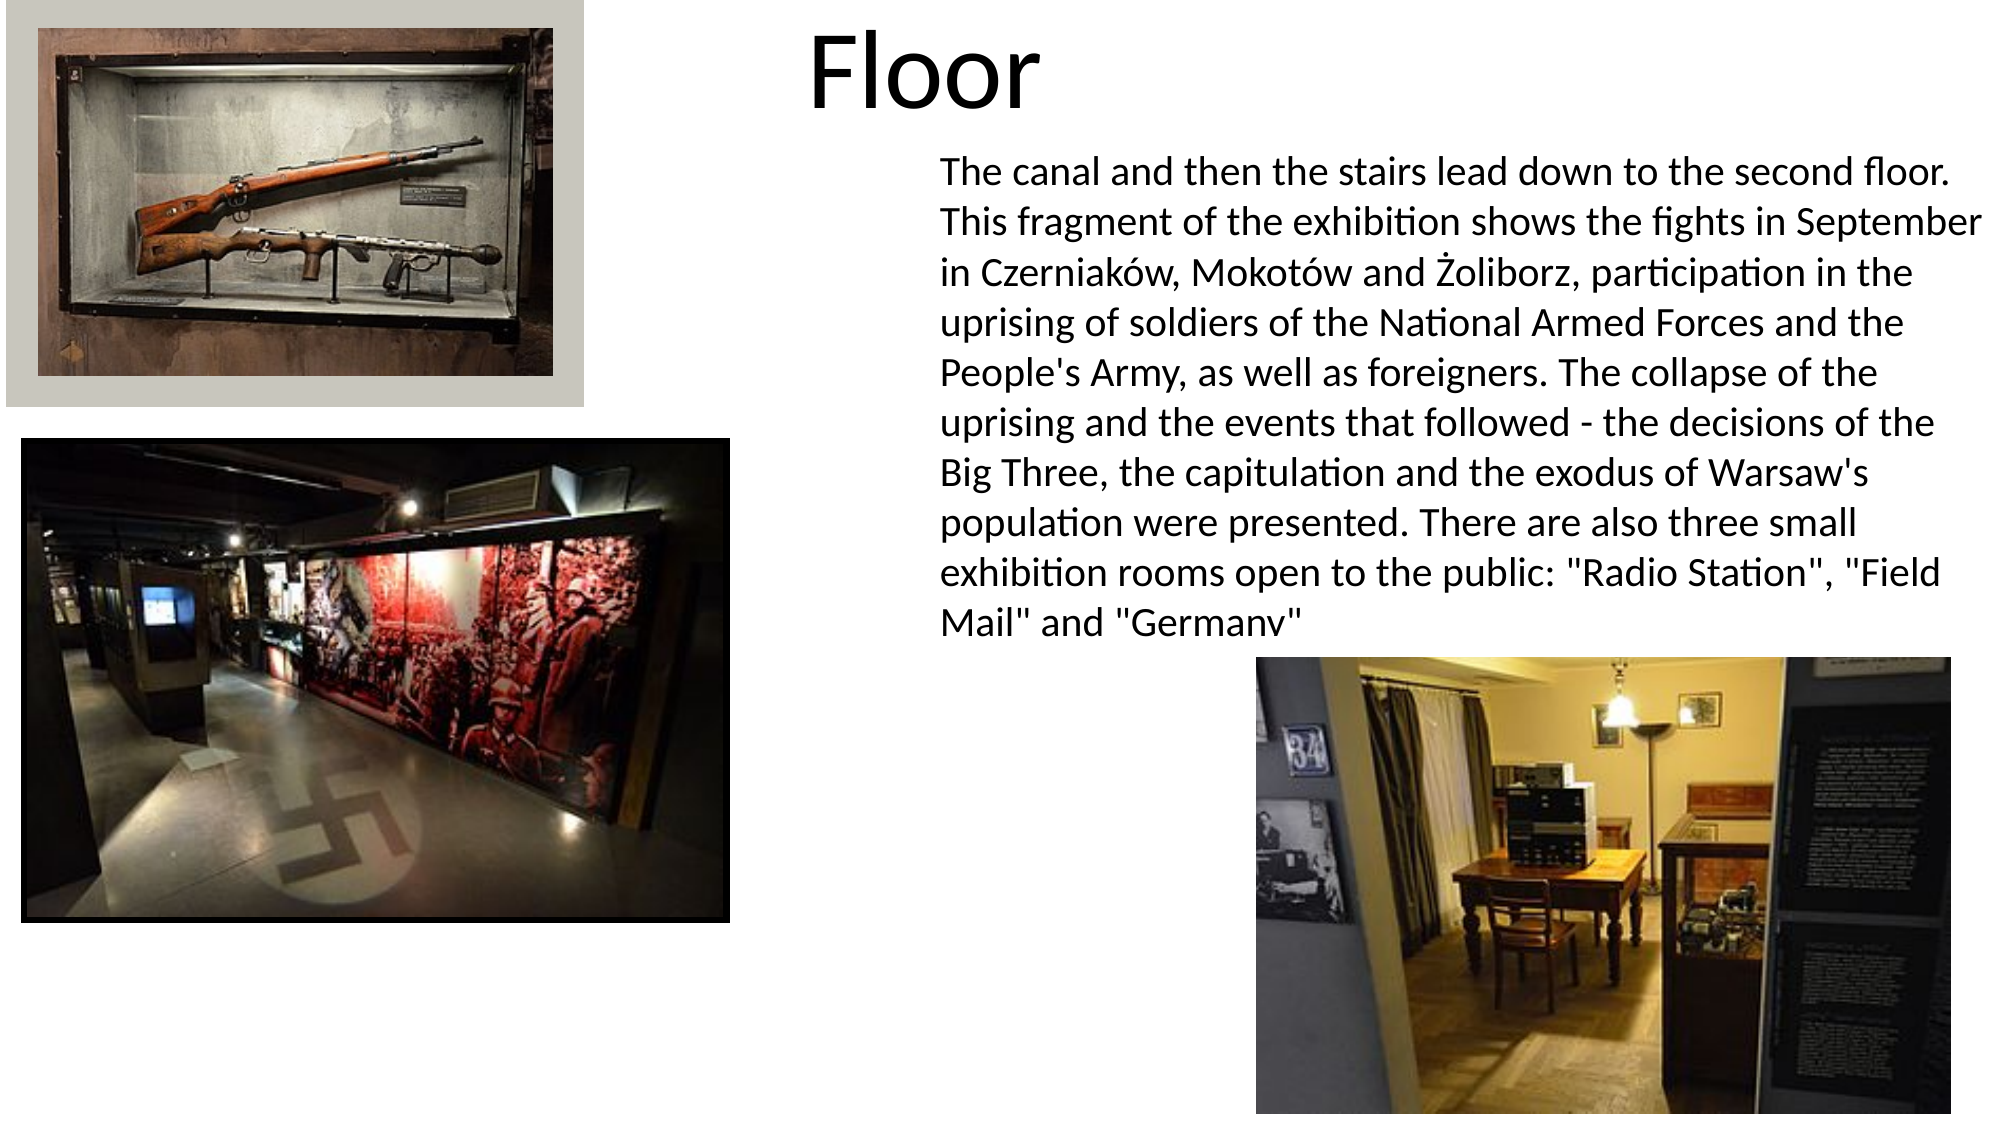

Floor
The canal and then the stairs lead down to the second floor. This fragment of the exhibition shows the fights in September in Czerniaków, Mokotów and Żoliborz, participation in the uprising of soldiers of the National Armed Forces and the People's Army, as well as foreigners. The collapse of the uprising and the events that followed - the decisions of the Big Three, the capitulation and the exodus of Warsaw's population were presented. There are also three small exhibition rooms open to the public: "Radio Station", "Field Mail" and "Germany"